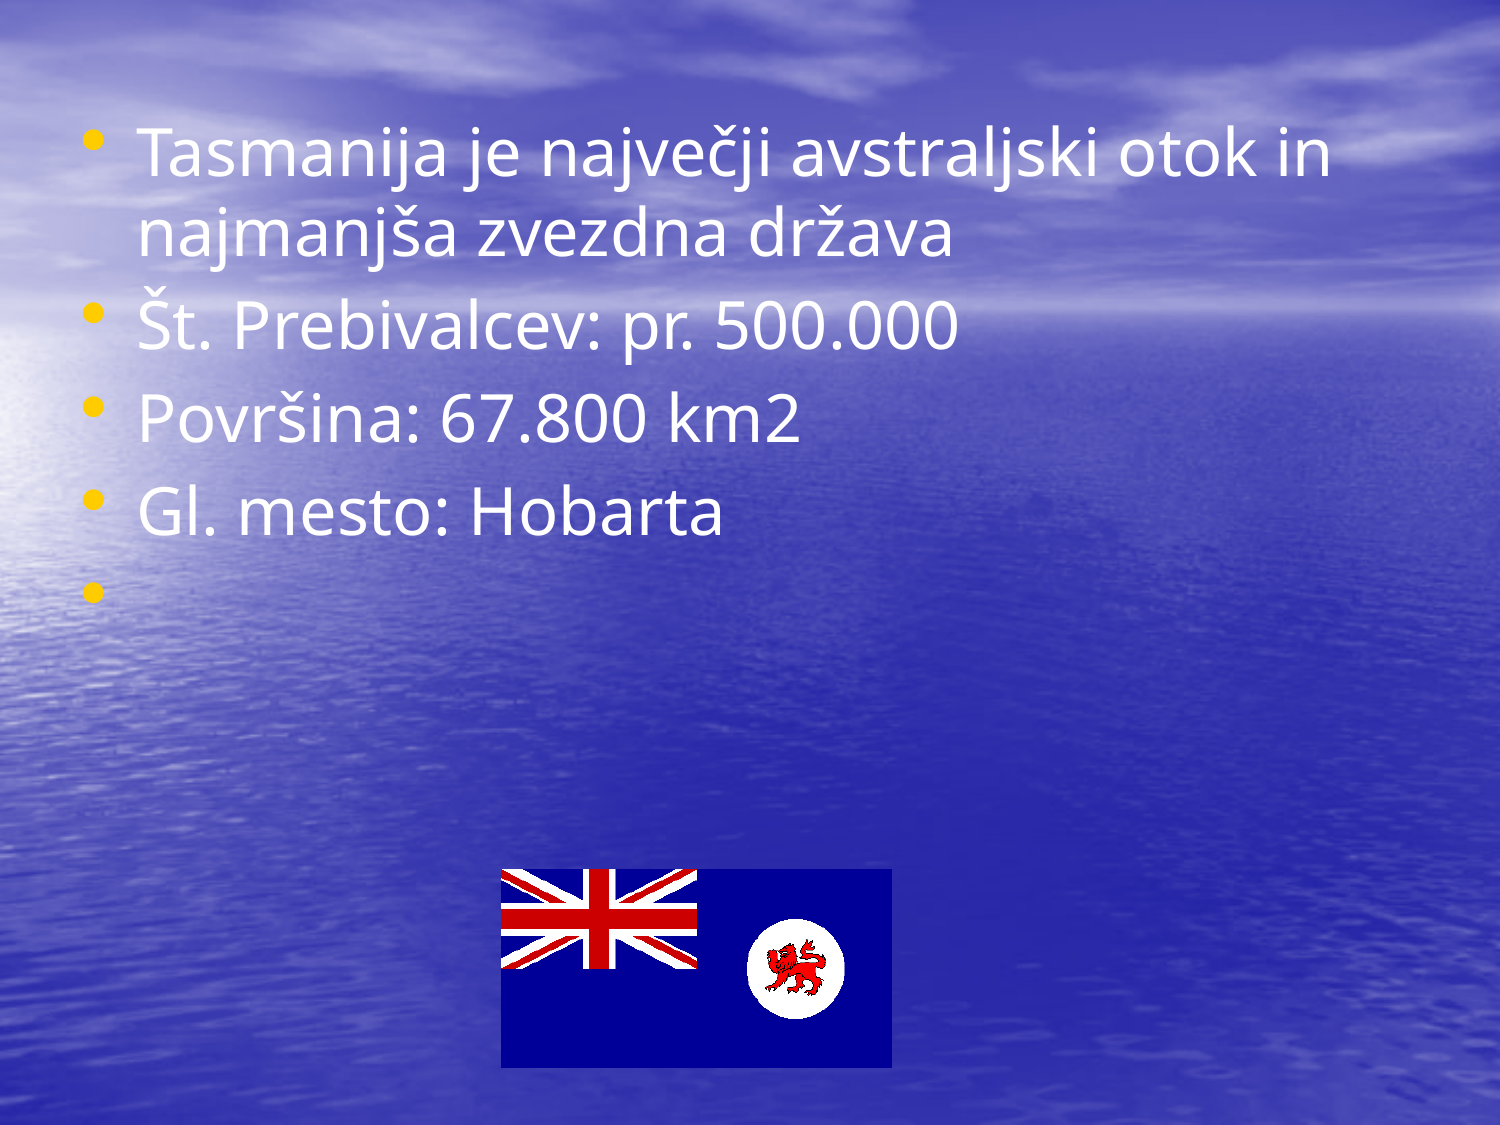

# Tasmanija je največji avstraljski otok in najmanjša zvezdna država
Št. Prebivalcev: pr. 500.000
Površina: 67.800 km2
Gl. mesto: Hobarta